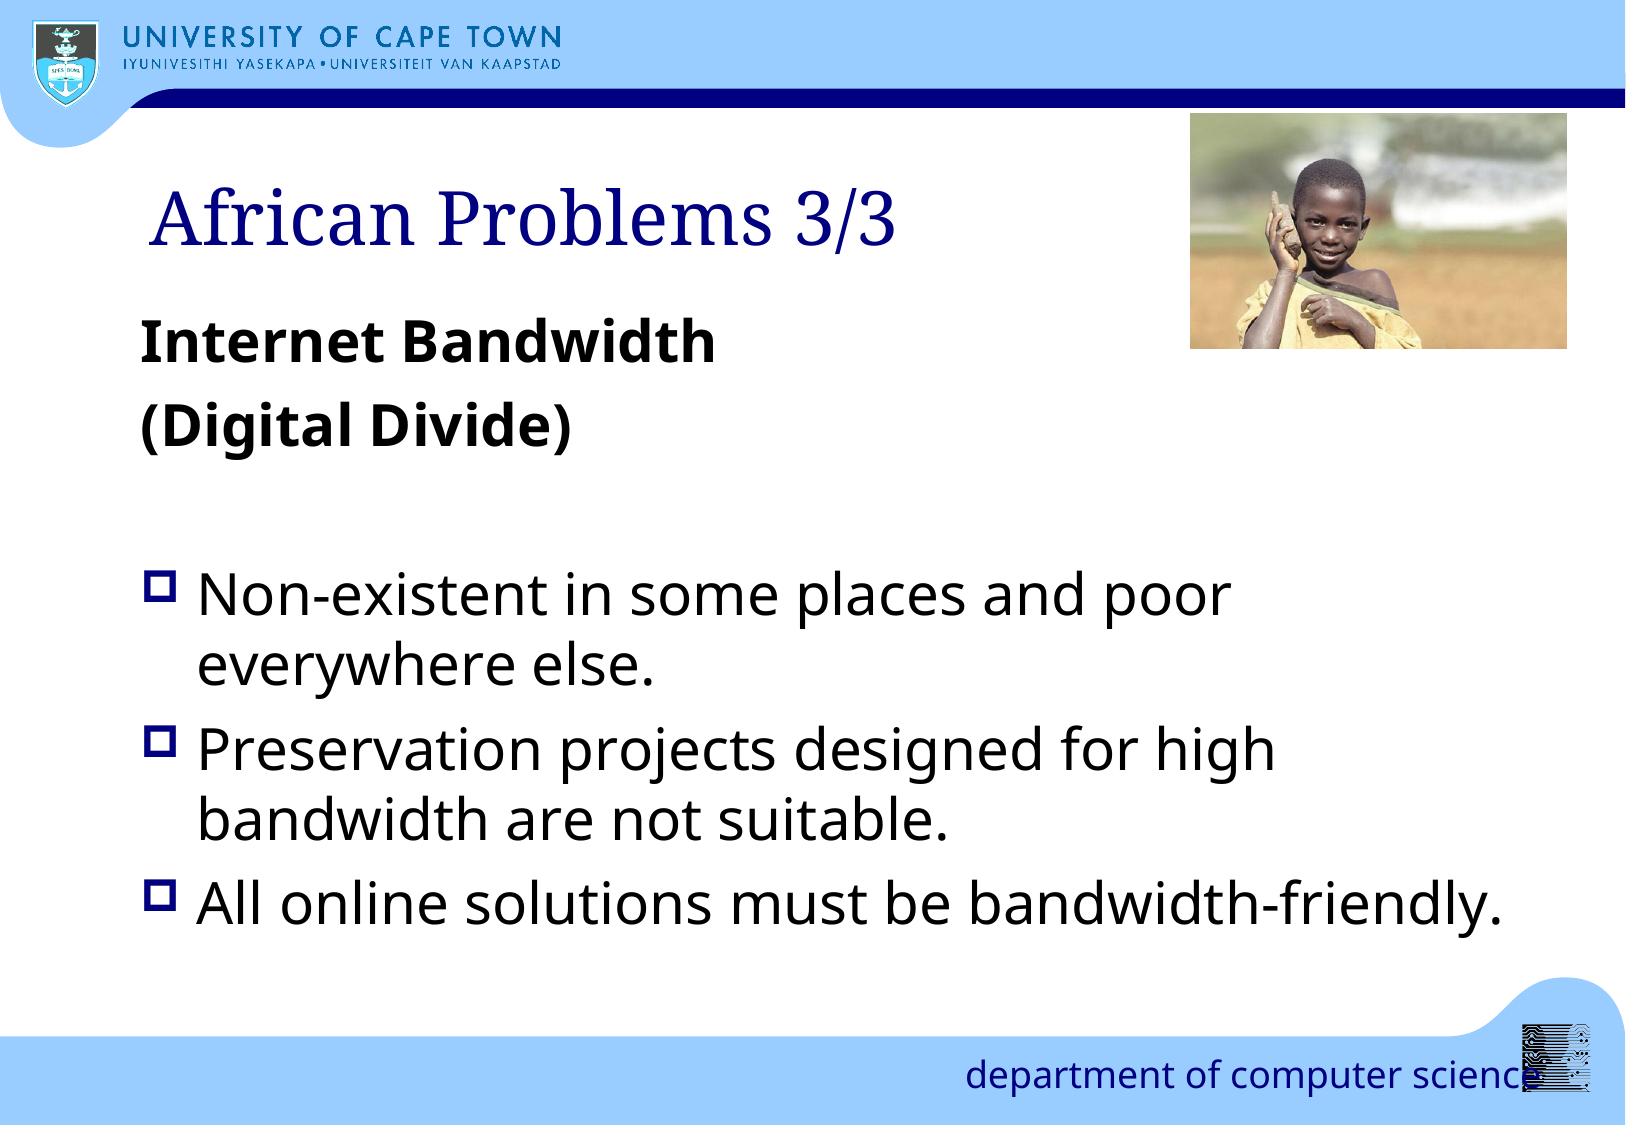

# African Problems 3/3
Internet Bandwidth
(Digital Divide)
Non-existent in some places and poor everywhere else.
Preservation projects designed for high bandwidth are not suitable.
All online solutions must be bandwidth-friendly.